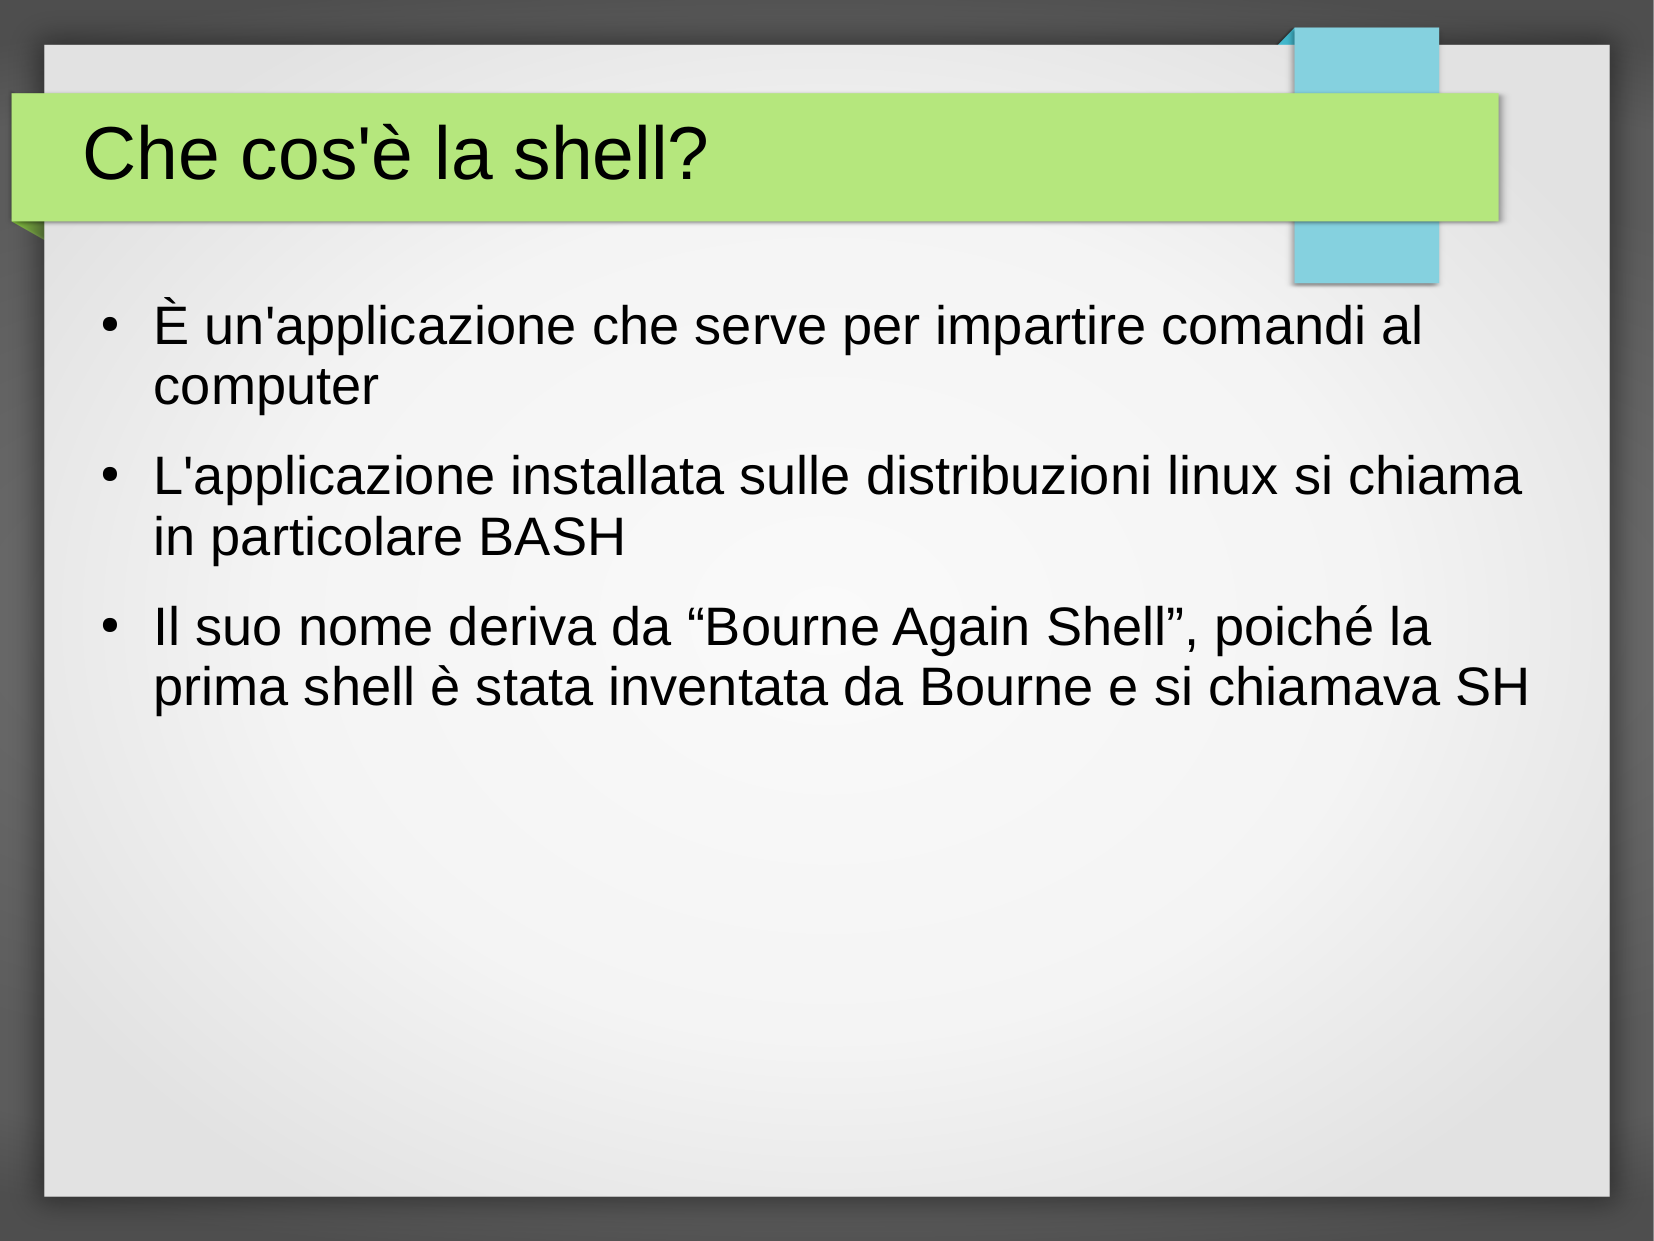

# Che cos'è la shell?
È un'applicazione che serve per impartire comandi al computer
L'applicazione installata sulle distribuzioni linux si chiama in particolare BASH
Il suo nome deriva da “Bourne Again Shell”, poiché la prima shell è stata inventata da Bourne e si chiamava SH